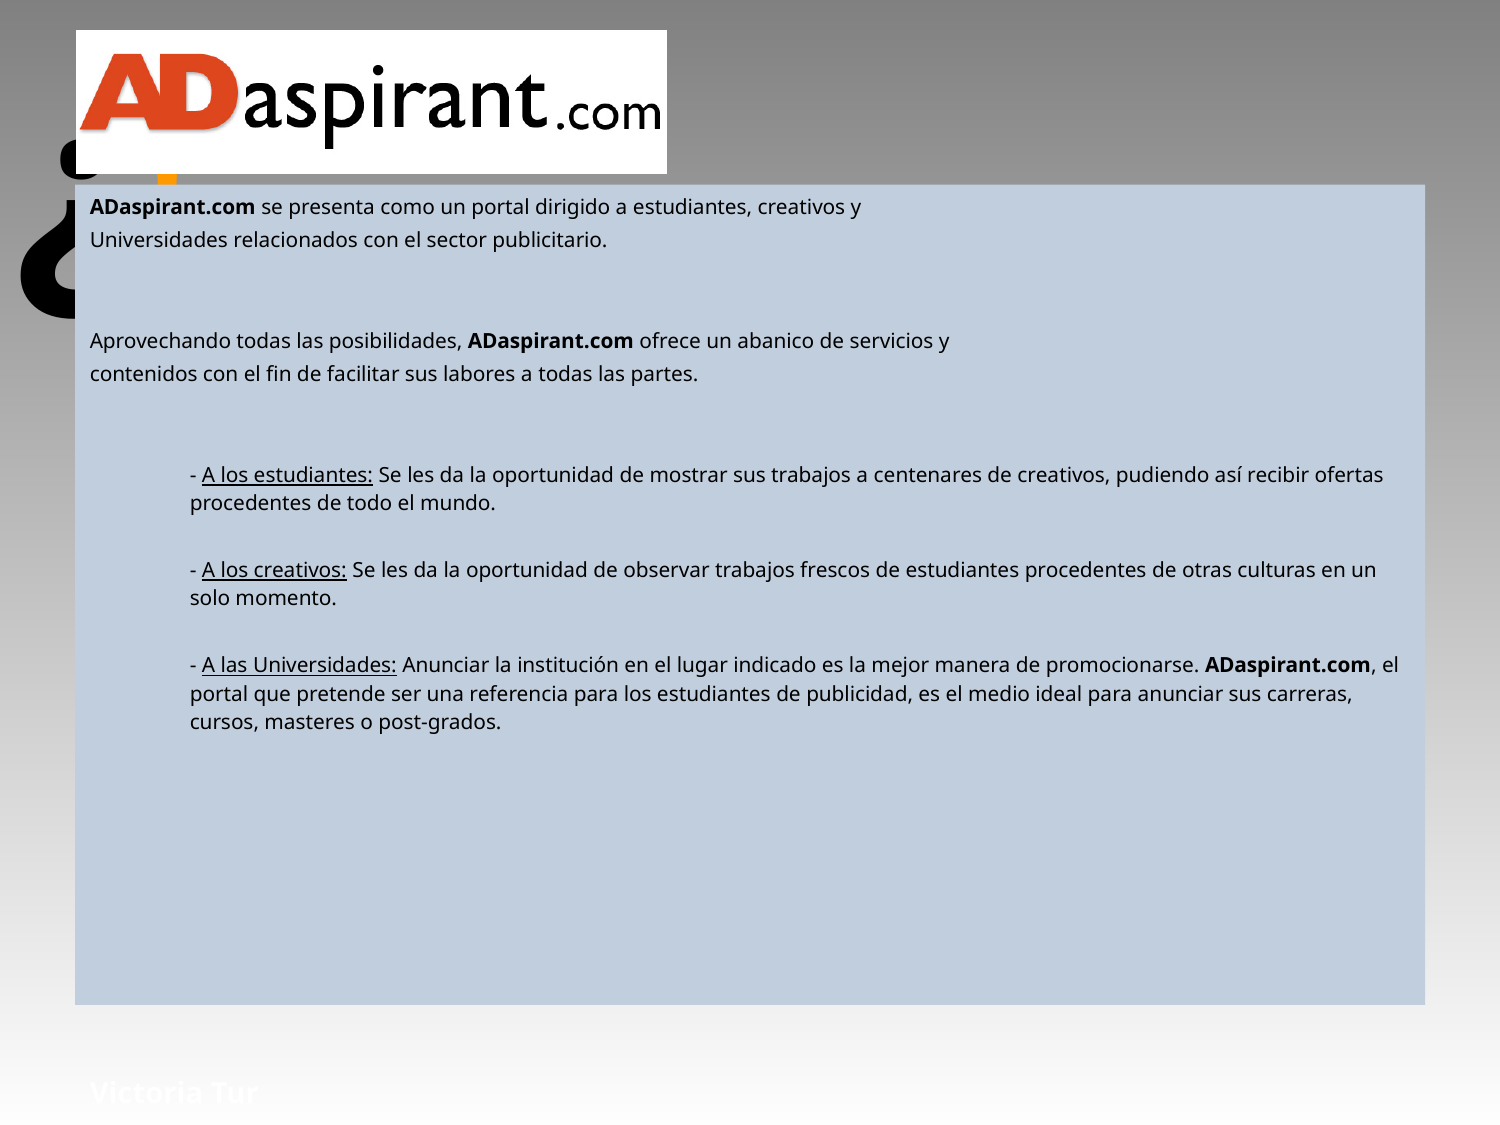

# ADaspirant.com se presenta como un portal dirigido a estudiantes, creativos y
Universidades relacionados con el sector publicitario.
Aprovechando todas las posibilidades, ADaspirant.com ofrece un abanico de servicios y
contenidos con el fin de facilitar sus labores a todas las partes.
	- A los estudiantes: Se les da la oportunidad de mostrar sus trabajos a centenares de creativos, pudiendo así recibir ofertas procedentes de todo el mundo.
	- A los creativos: Se les da la oportunidad de observar trabajos frescos de estudiantes procedentes de otras culturas en un solo momento.
	- A las Universidades: Anunciar la institución en el lugar indicado es la mejor manera de promocionarse. ADaspirant.com, el portal que pretende ser una referencia para los estudiantes de publicidad, es el medio ideal para anunciar sus carreras, cursos, masteres o post-grados.